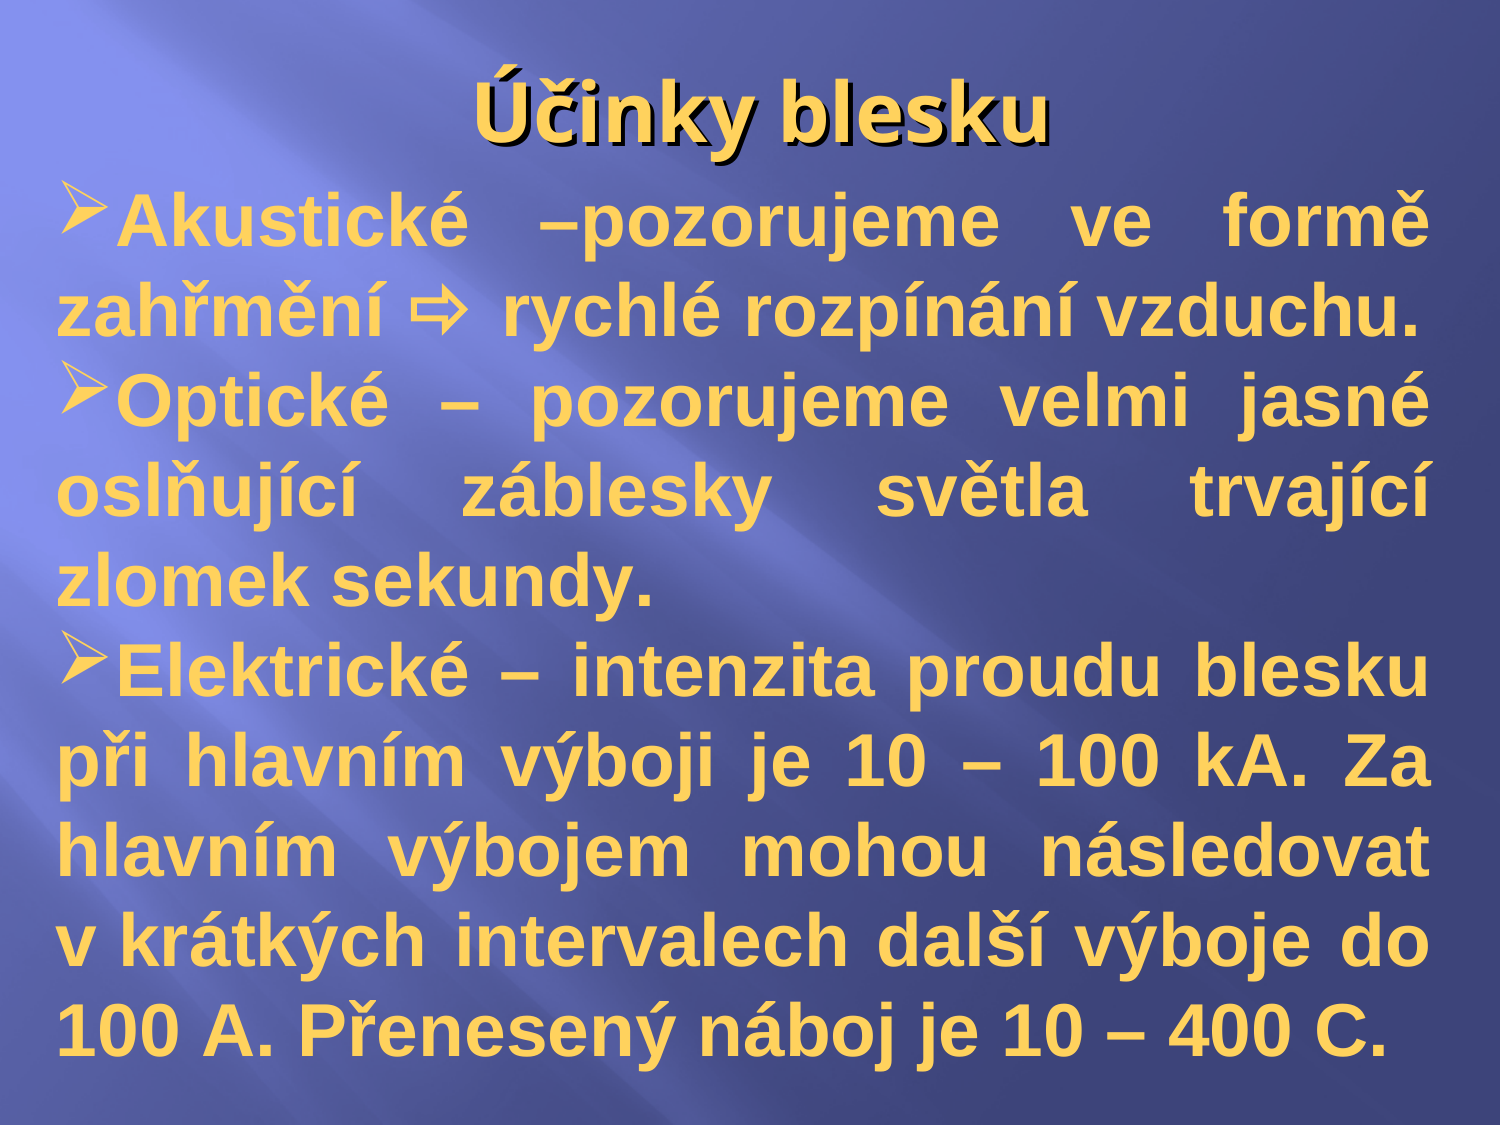

# Účinky blesku
Akustické –pozorujeme ve formě zahřmění  rychlé rozpínání vzduchu.
Optické – pozorujeme velmi jasné oslňující záblesky světla trvající zlomek sekundy.
Elektrické – intenzita proudu blesku při hlavním výboji je 10 – 100 kA. Za hlavním výbojem mohou následovat v krátkých intervalech další výboje do 100 A. Přenesený náboj je 10 – 400 C.